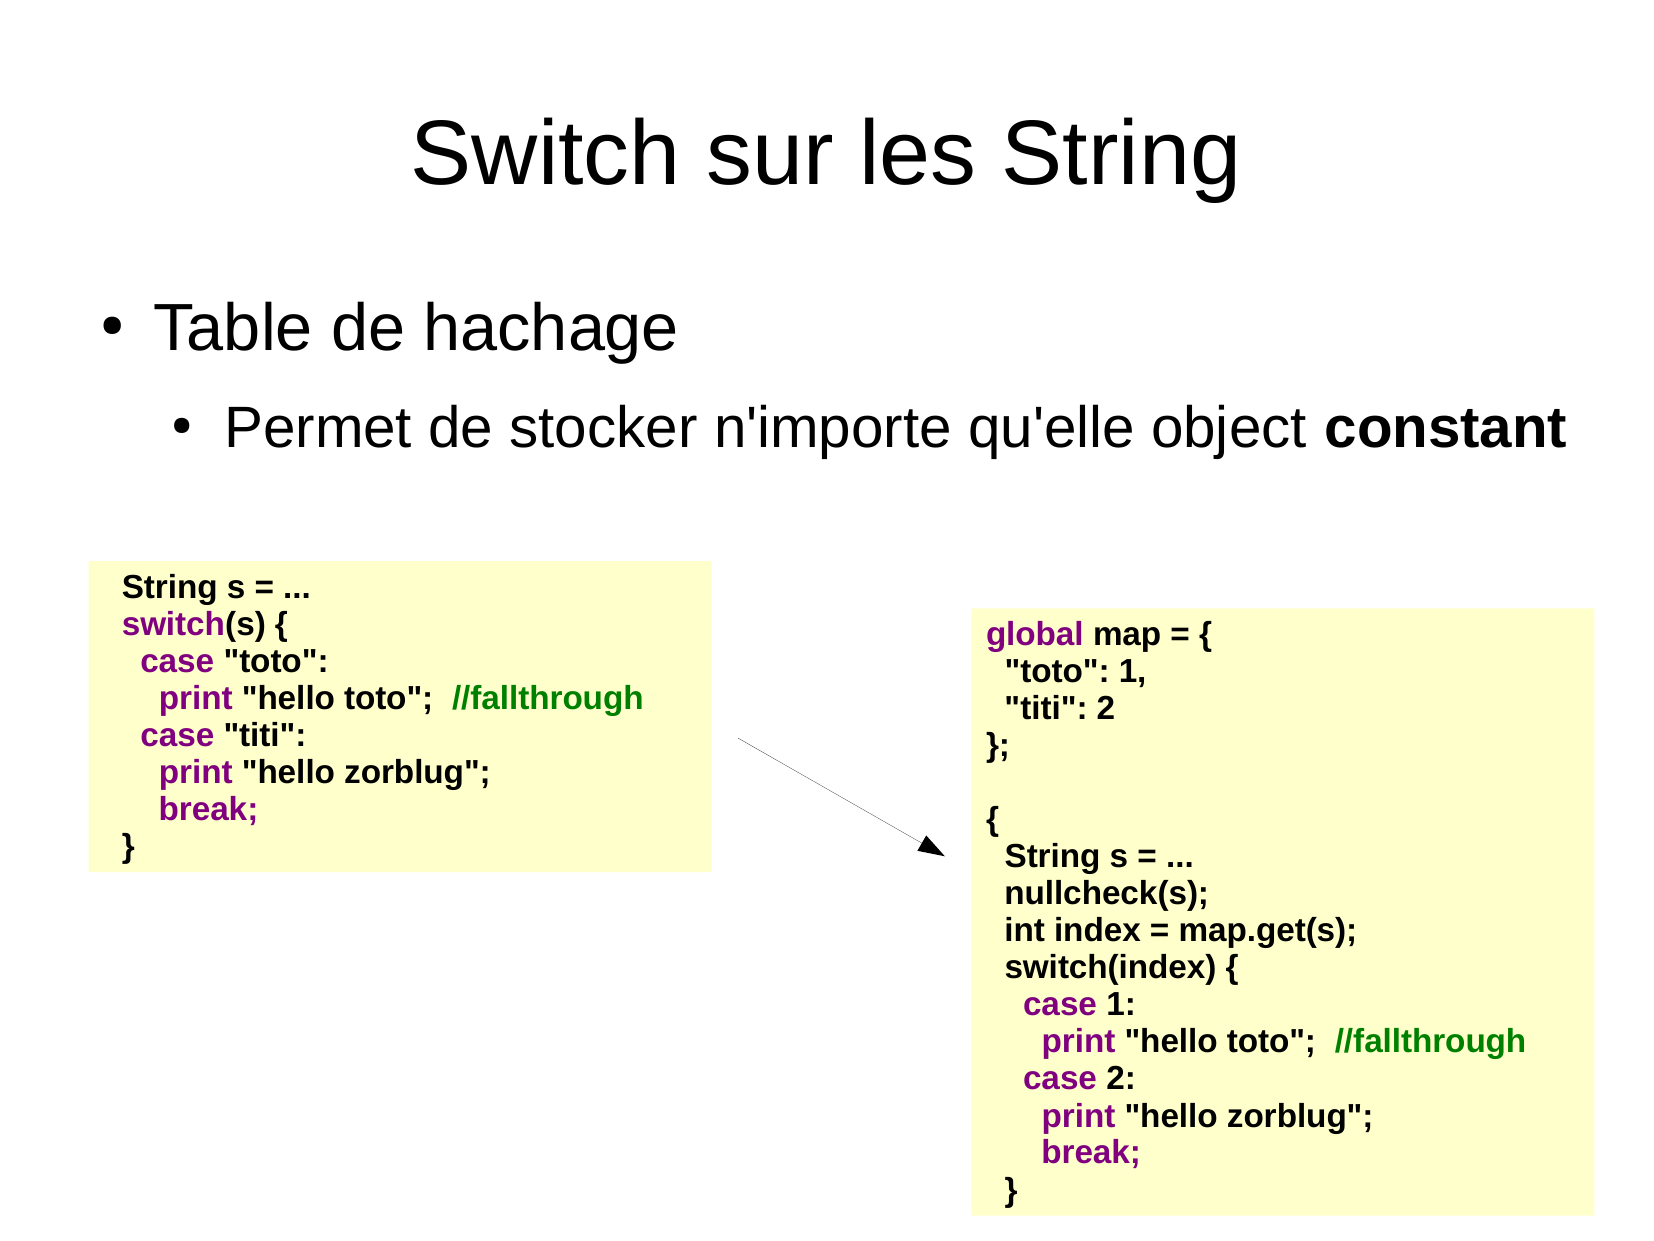

# Switch sur les String
Table de hachage
Permet de stocker n'importe qu'elle object constant
 String s = ...
 switch(s) {
 case "toto":
 print "hello toto"; //fallthrough
 case "titi":
 print "hello zorblug";
 break;
 }
global map = {
 "toto": 1,
 "titi": 2
};
{
 String s = ...
 nullcheck(s);
 int index = map.get(s);
 switch(index) {
 case 1:
 print "hello toto"; //fallthrough
 case 2:
 print "hello zorblug";
 break;
 }